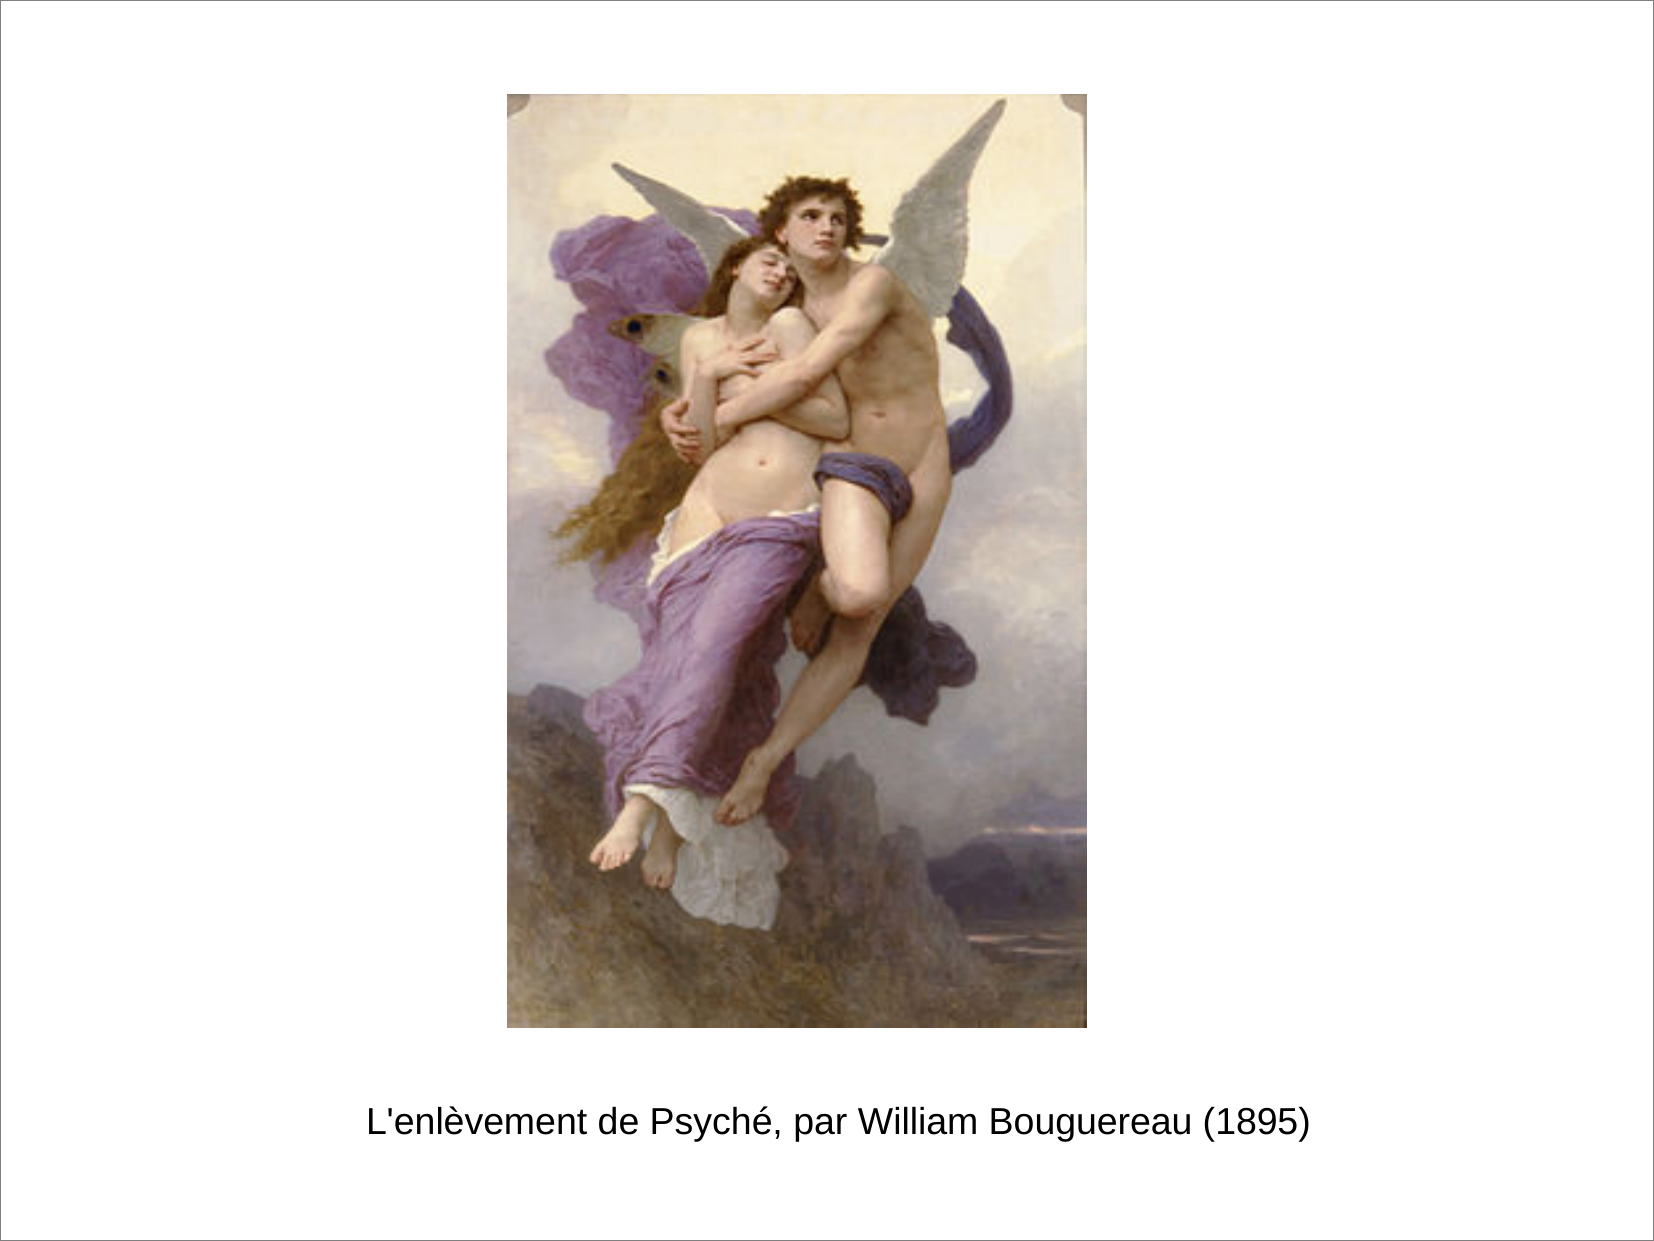

#
L'enlèvement de Psyché, par William Bouguereau (1895)